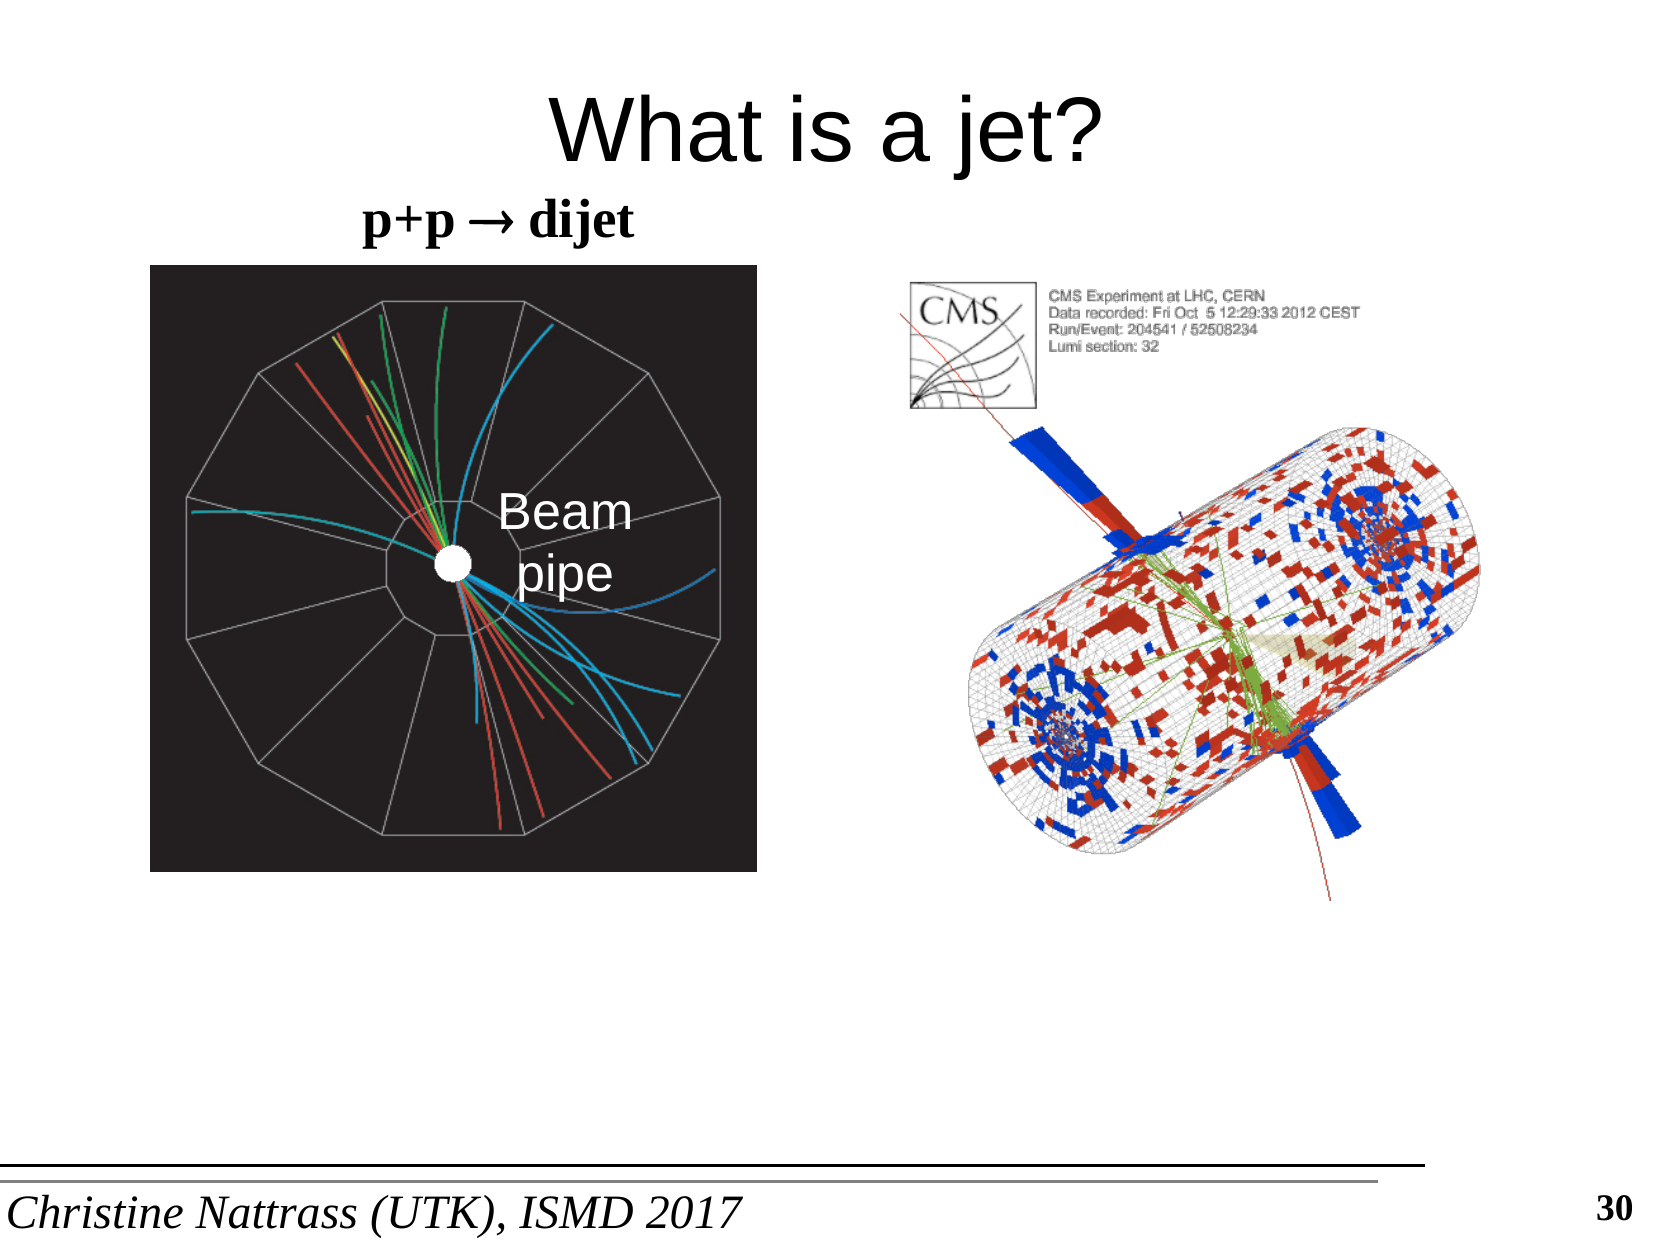

# What is a jet?
p+p  dijet
Beam pipe